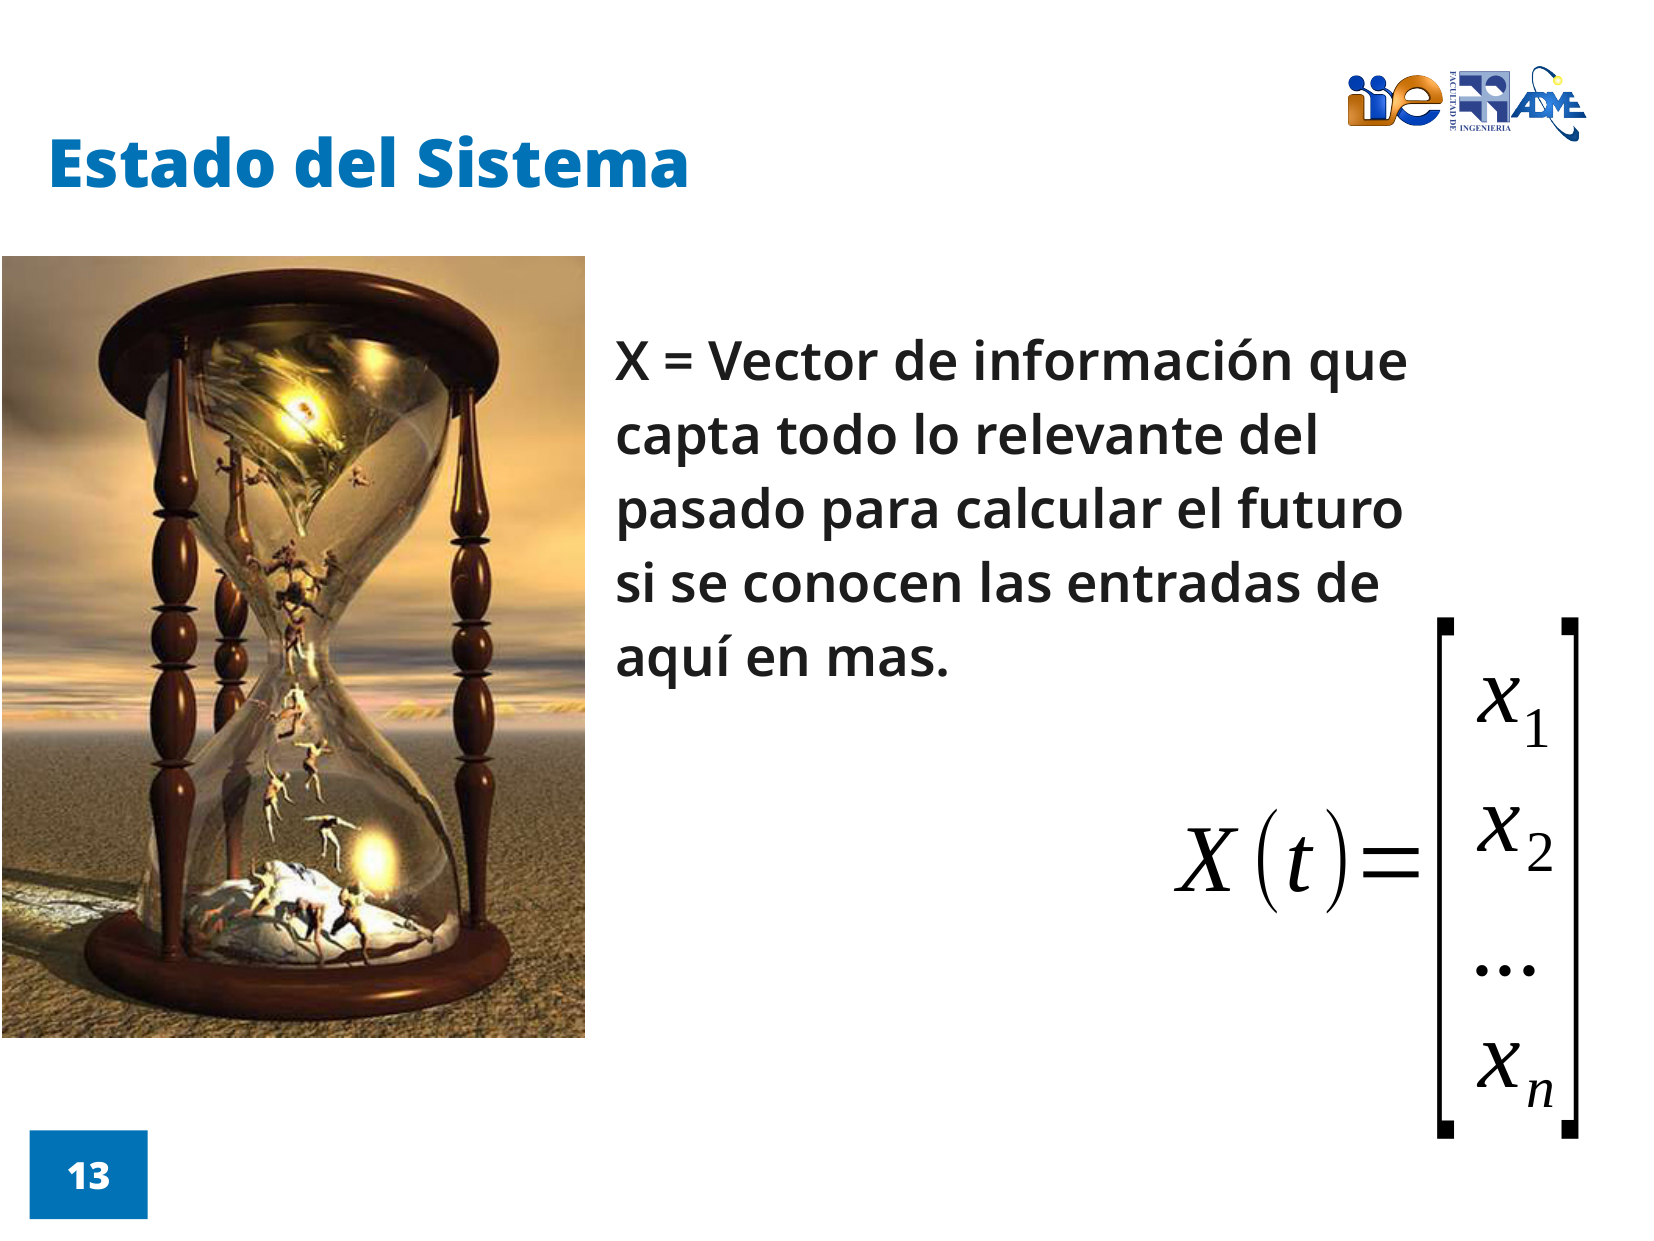

# Estado del Sistema
X = Vector de información que capta todo lo relevante del pasado para calcular el futuro si se conocen las entradas de aquí en mas.